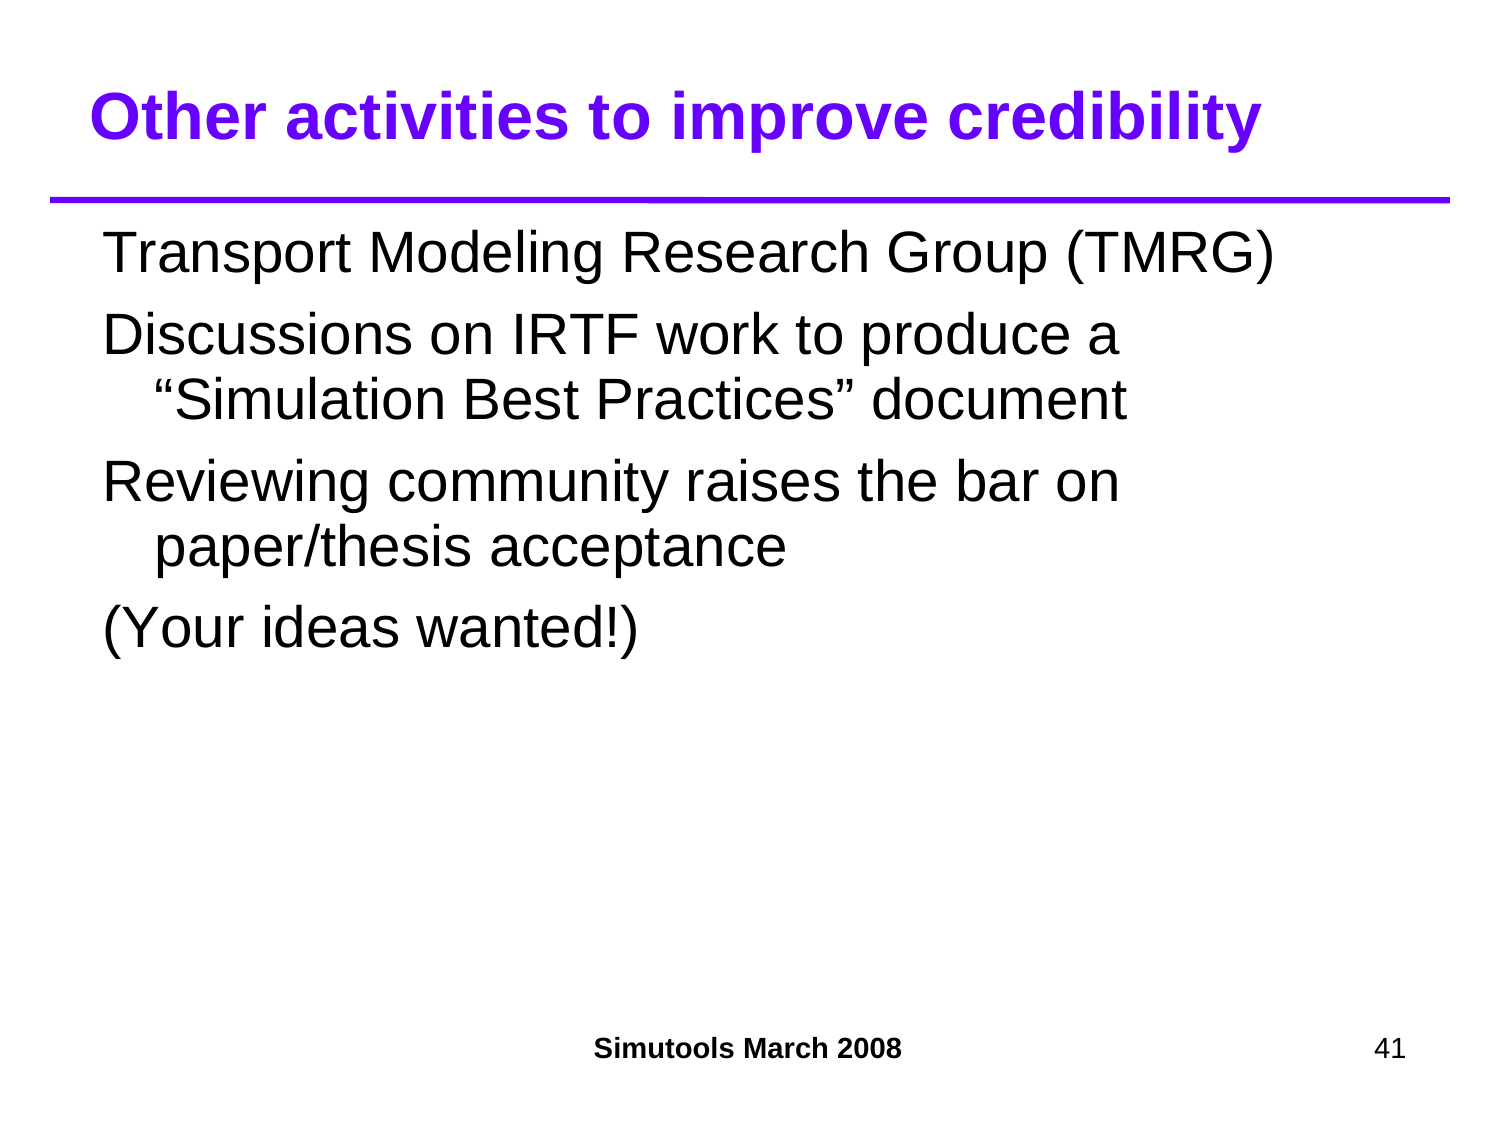

# Other activities to improve credibility
Transport Modeling Research Group (TMRG)
Discussions on IRTF work to produce a “Simulation Best Practices” document
Reviewing community raises the bar on paper/thesis acceptance
(Your ideas wanted!)
41